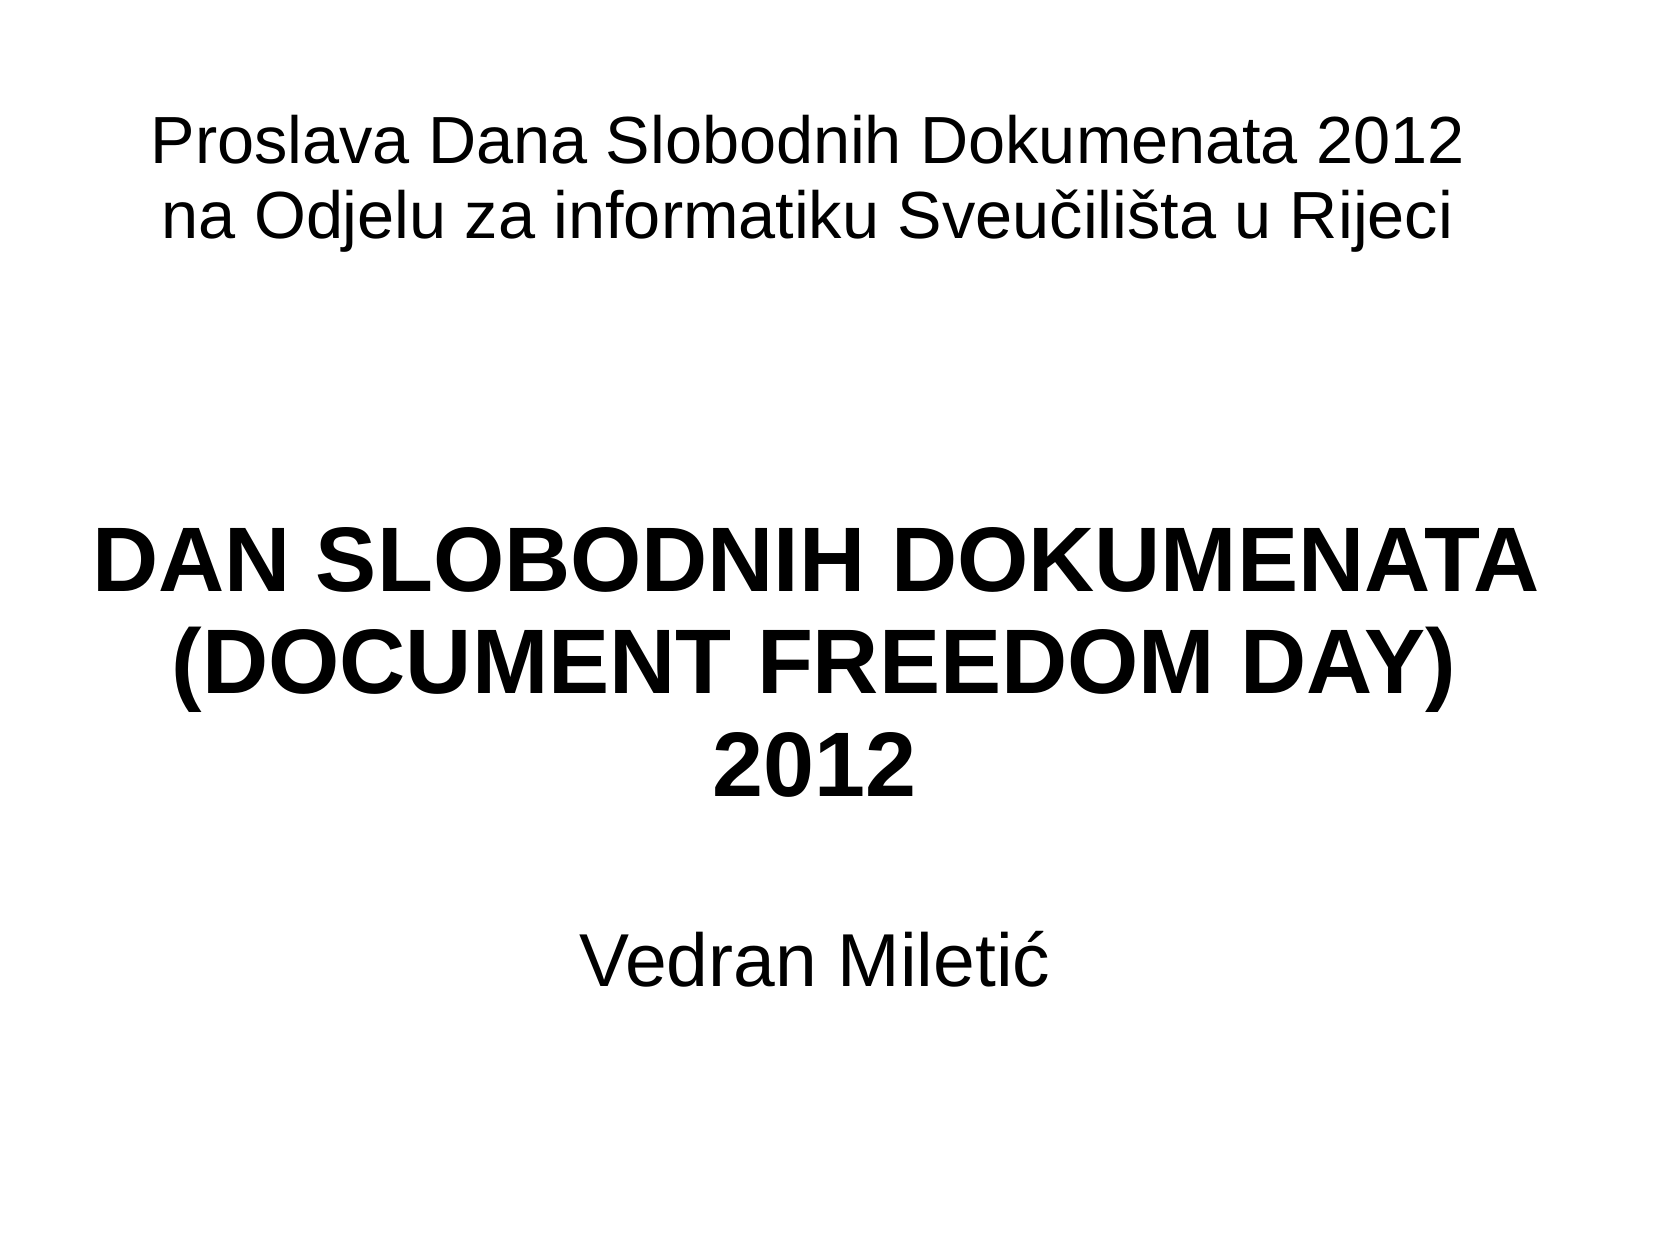

Proslava Dana Slobodnih Dokumenata 2012
na Odjelu za informatiku Sveučilišta u Rijeci
# DAN SLOBODNIH DOKUMENATA (DOCUMENT FREEDOM DAY) 2012 Vedran Miletić